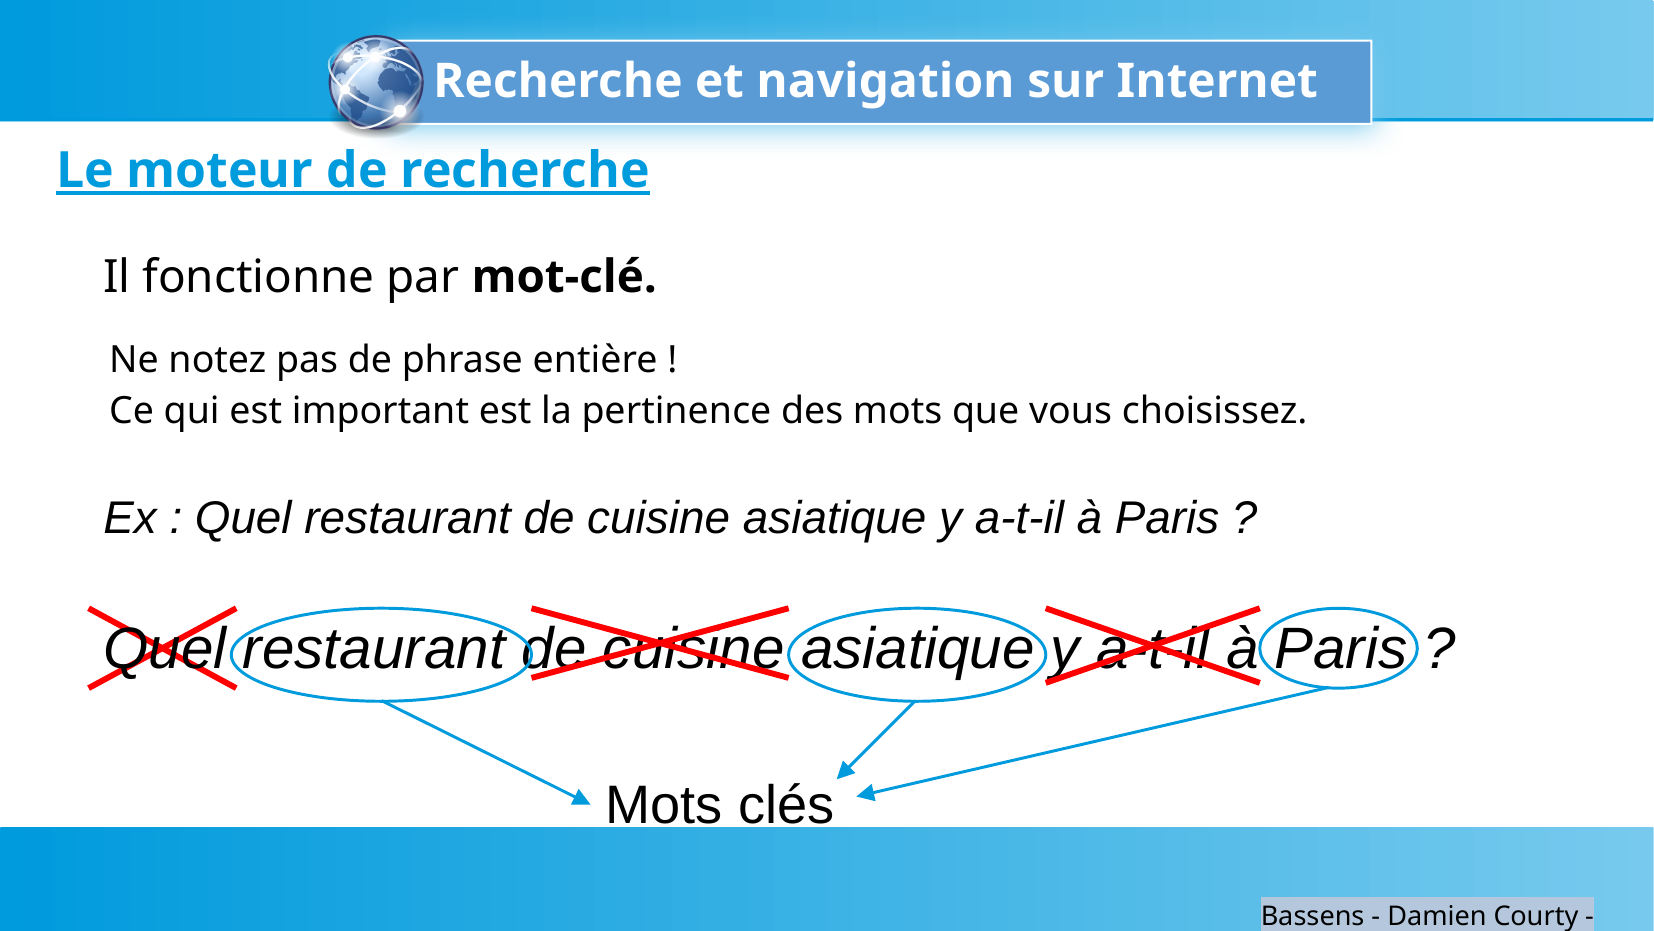

Recherche et navigation sur Internet
Le moteur de recherche
Il fonctionne par mot-clé.
Ne notez pas de phrase entière !
Ce qui est important est la pertinence des mots que vous choisissez.
Ex : Quel restaurant de cuisine asiatique y a-t-il à Paris ?
Quel restaurant de cuisine asiatique y a-t-il à Paris ?
Mots clés
Bassens - Damien Courty - 2024